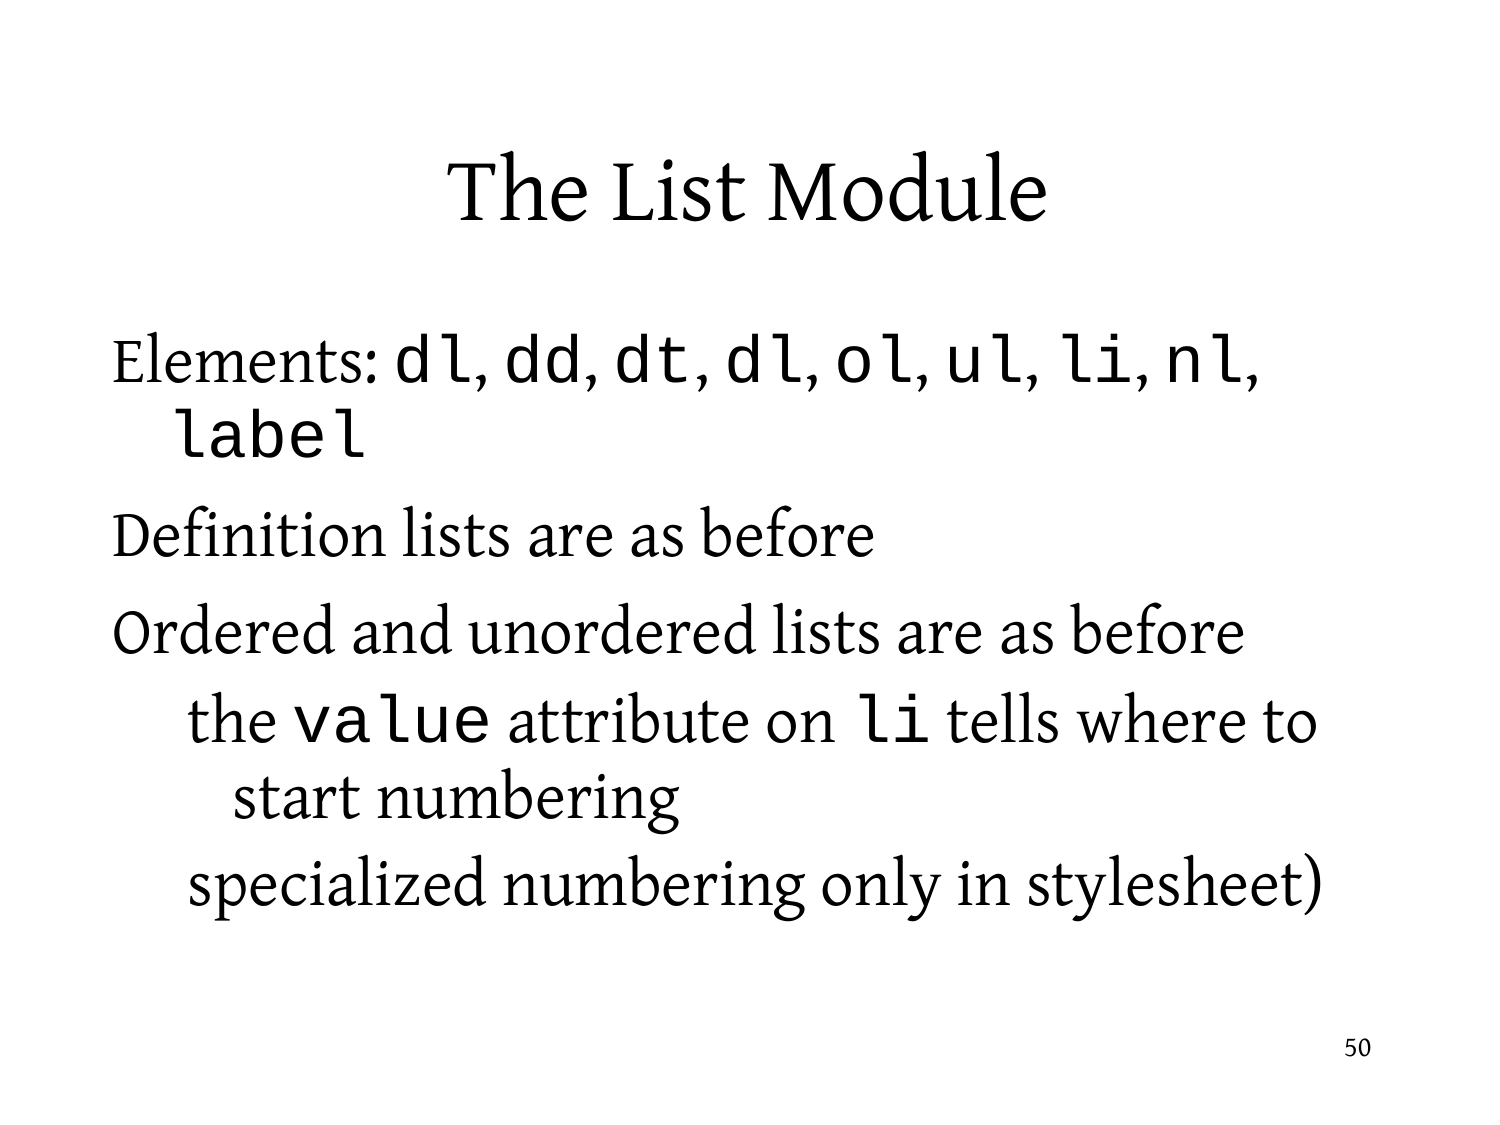

# The List Module
Elements: dl, dd, dt, dl, ol, ul, li, nl, label
Definition lists are as before
Ordered and unordered lists are as before
the value attribute on li tells where to start numbering
specialized numbering only in stylesheet)